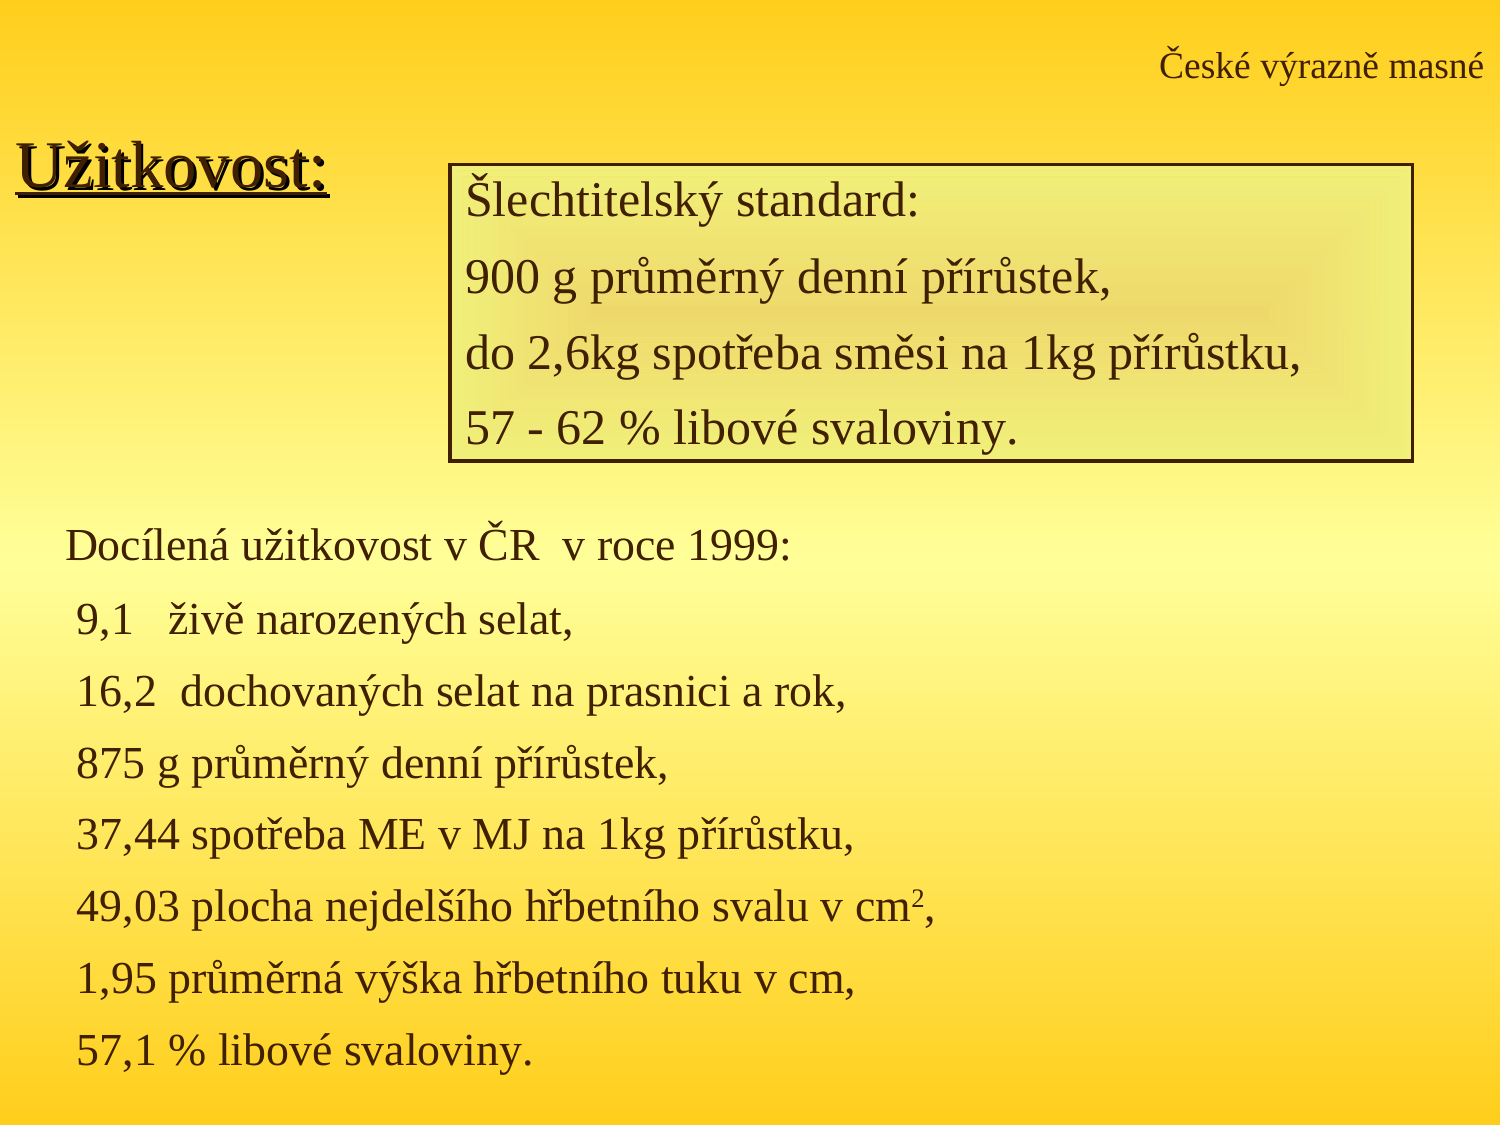

České výrazně masné
Užitkovost:
Šlechtitelský standard:
900 g průměrný denní přírůstek,
do 2,6kg spotřeba směsi na 1kg přírůstku,
57 - 62 % libové svaloviny.
Docílená užitkovost v ČR v roce 1999:
 9,1 živě narozených selat,
 16,2 dochovaných selat na prasnici a rok,
 875 g průměrný denní přírůstek,
 37,44 spotřeba ME v MJ na 1kg přírůstku,
 49,03 plocha nejdelšího hřbetního svalu v cm2,
 1,95 průměrná výška hřbetního tuku v cm,
 57,1 % libové svaloviny.